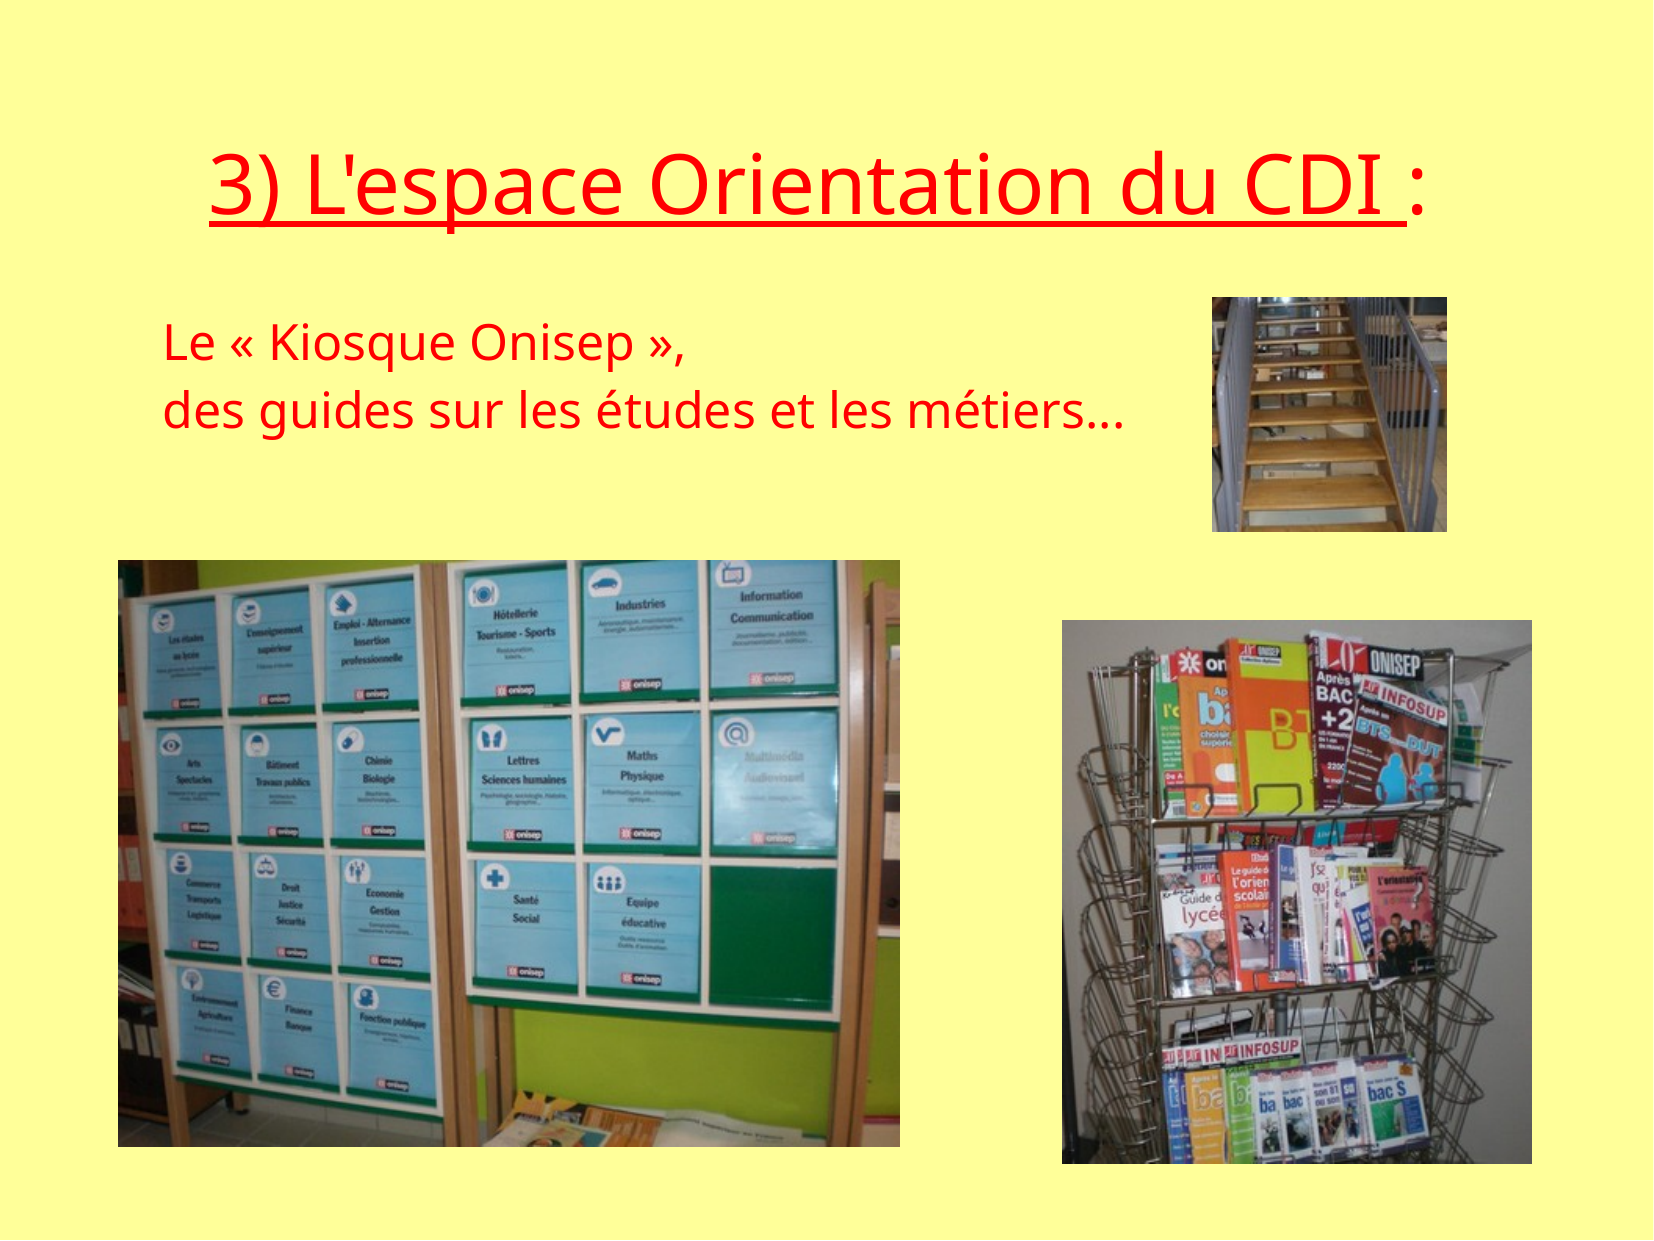

3) L'espace Orientation du CDI :
Le « Kiosque Onisep »,
des guides sur les études et les métiers...